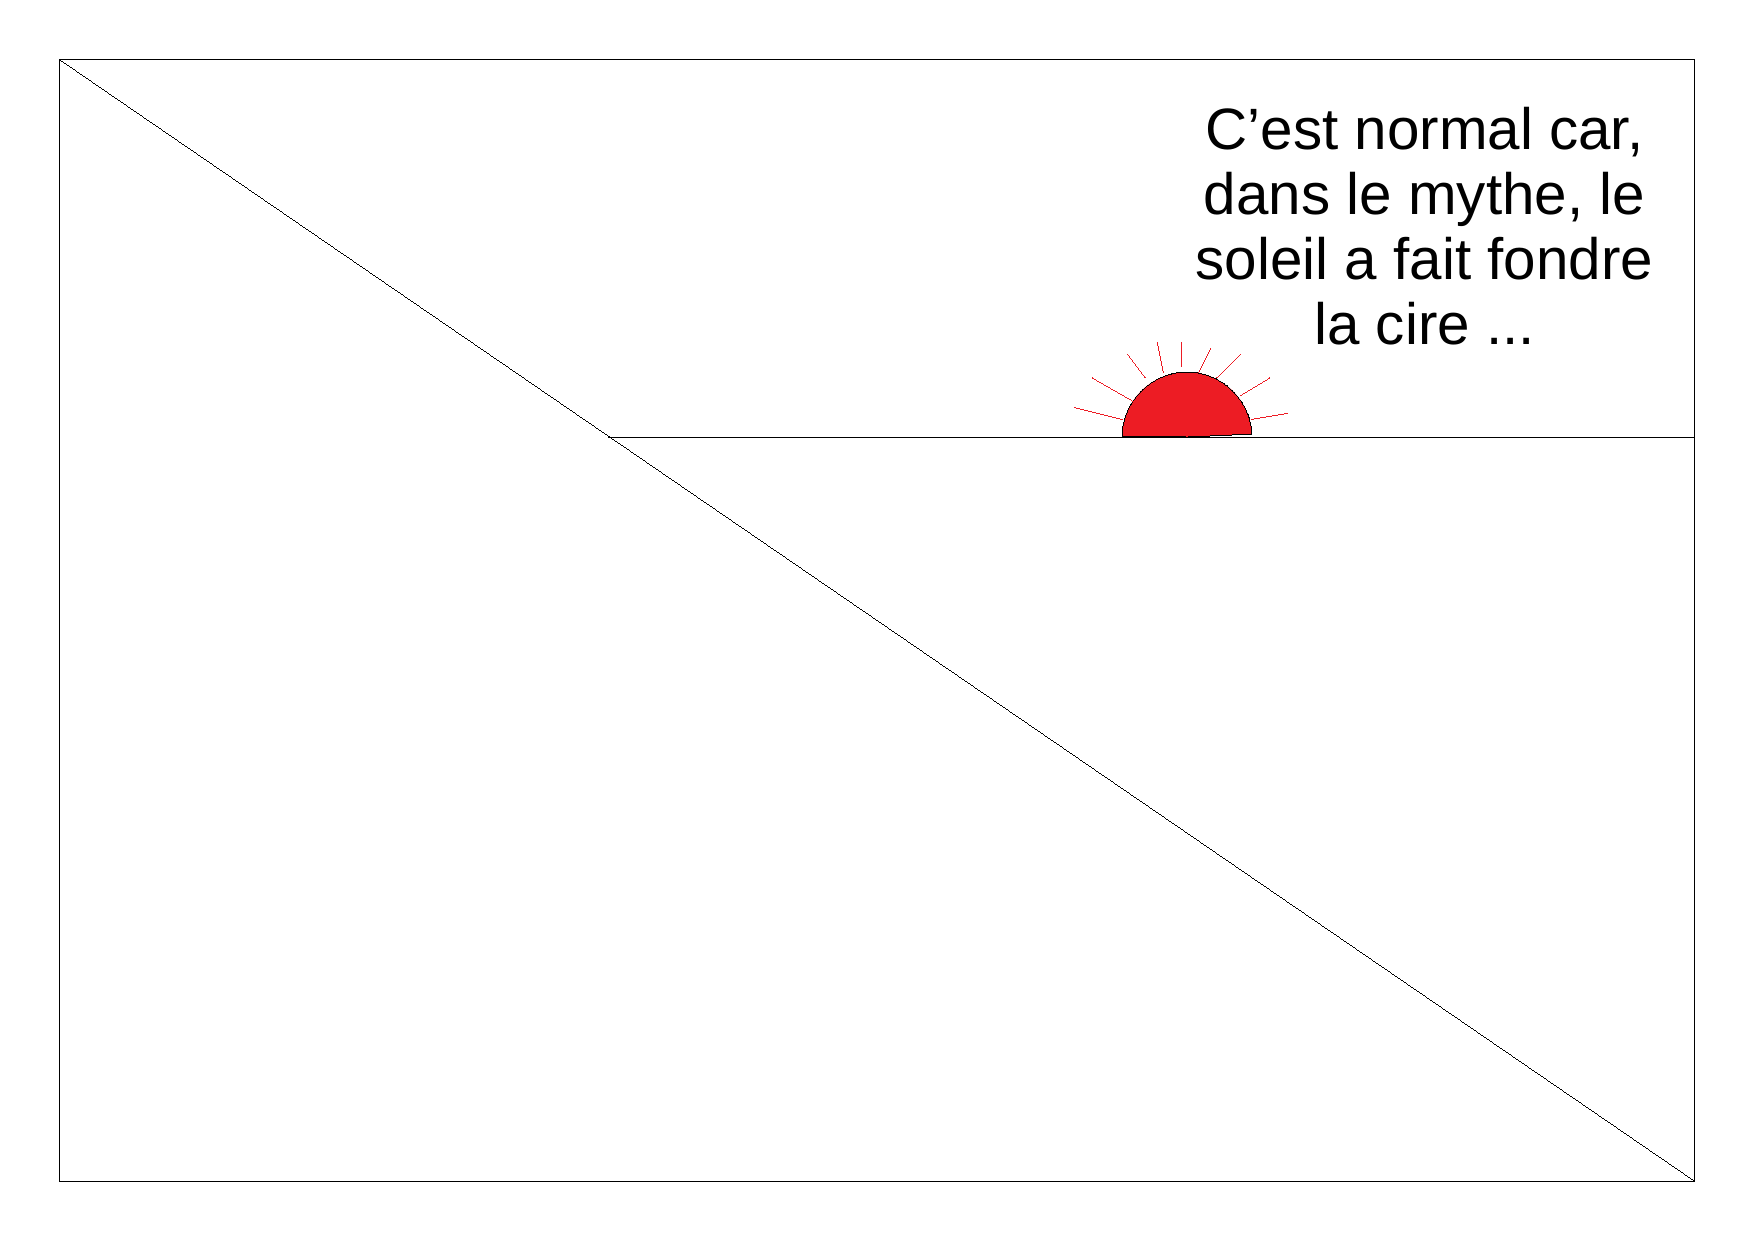

C’est normal car, dans le mythe, le soleil a fait fondre
la cire ...